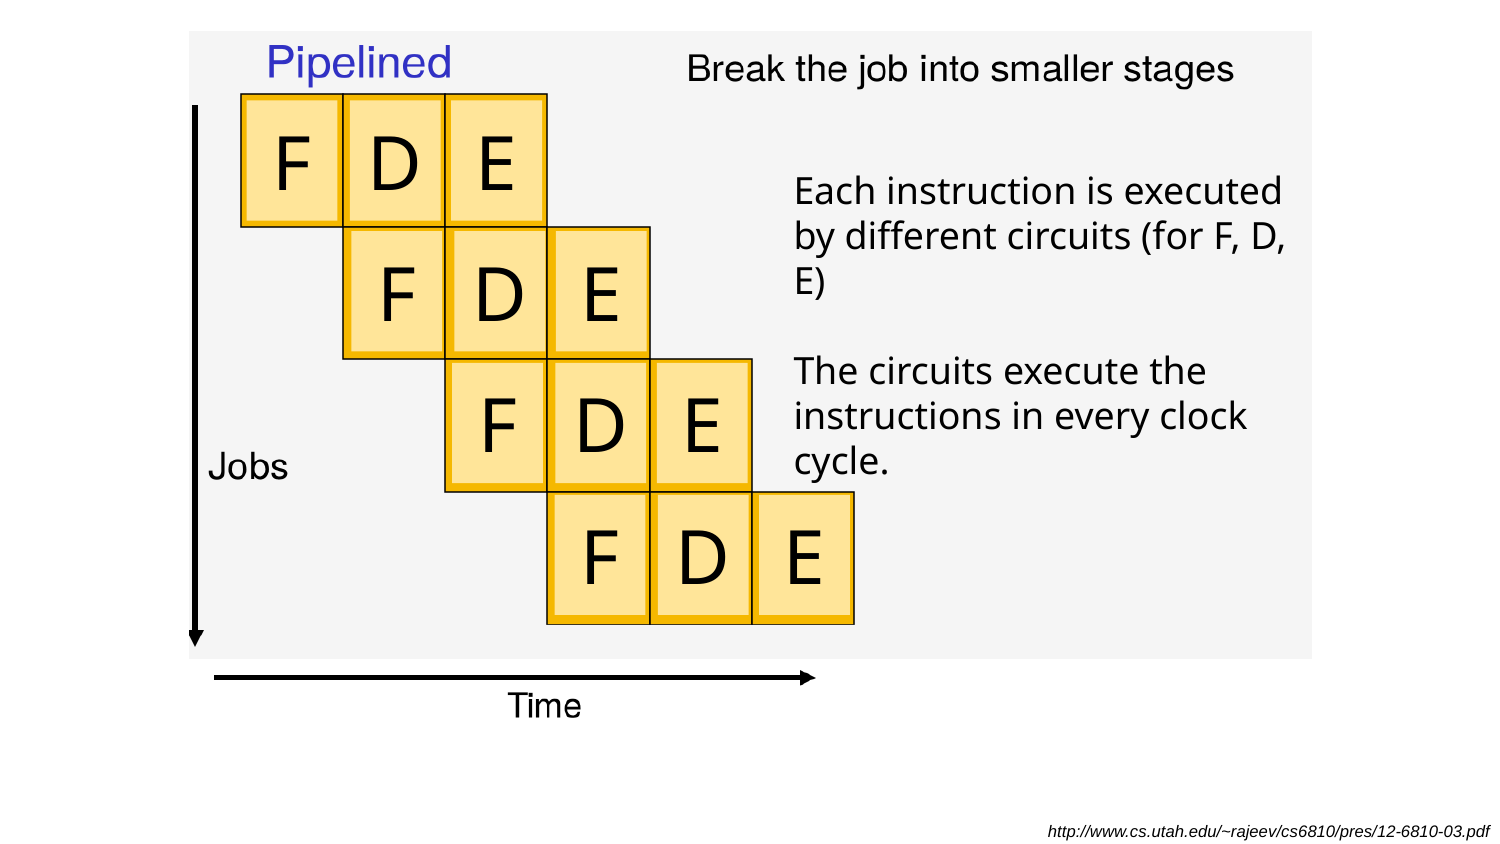

F
D
E
Build a car
Each instruction is executed by different circuits (for F, D, E)
The circuits execute the
instructions in every clock cycle.
F
D
E
Build a car
24 h
F
D
E
Build a car
F
D
E
http://www.cs.utah.edu/~rajeev/cs6810/pres/12-6810-03.pdf